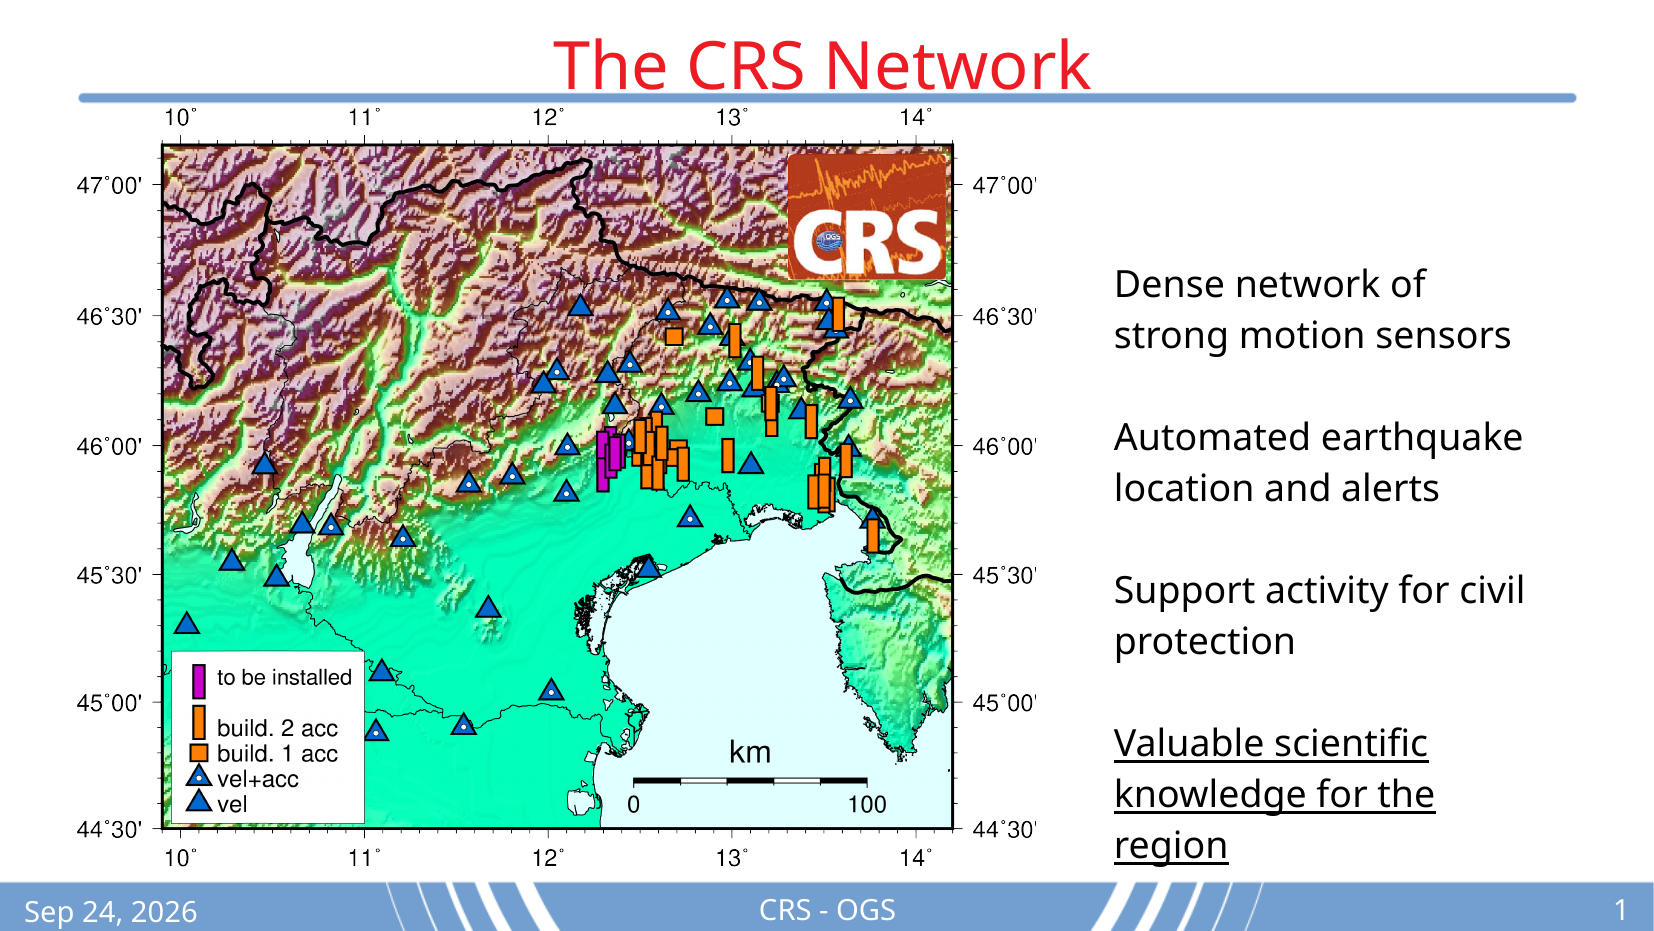

# The CRS Network
Dense network of strong motion sensors
Automated earthquake location and alerts
Support activity for civil protection
Valuable scientific knowledge for the region
CRS - OGS
1